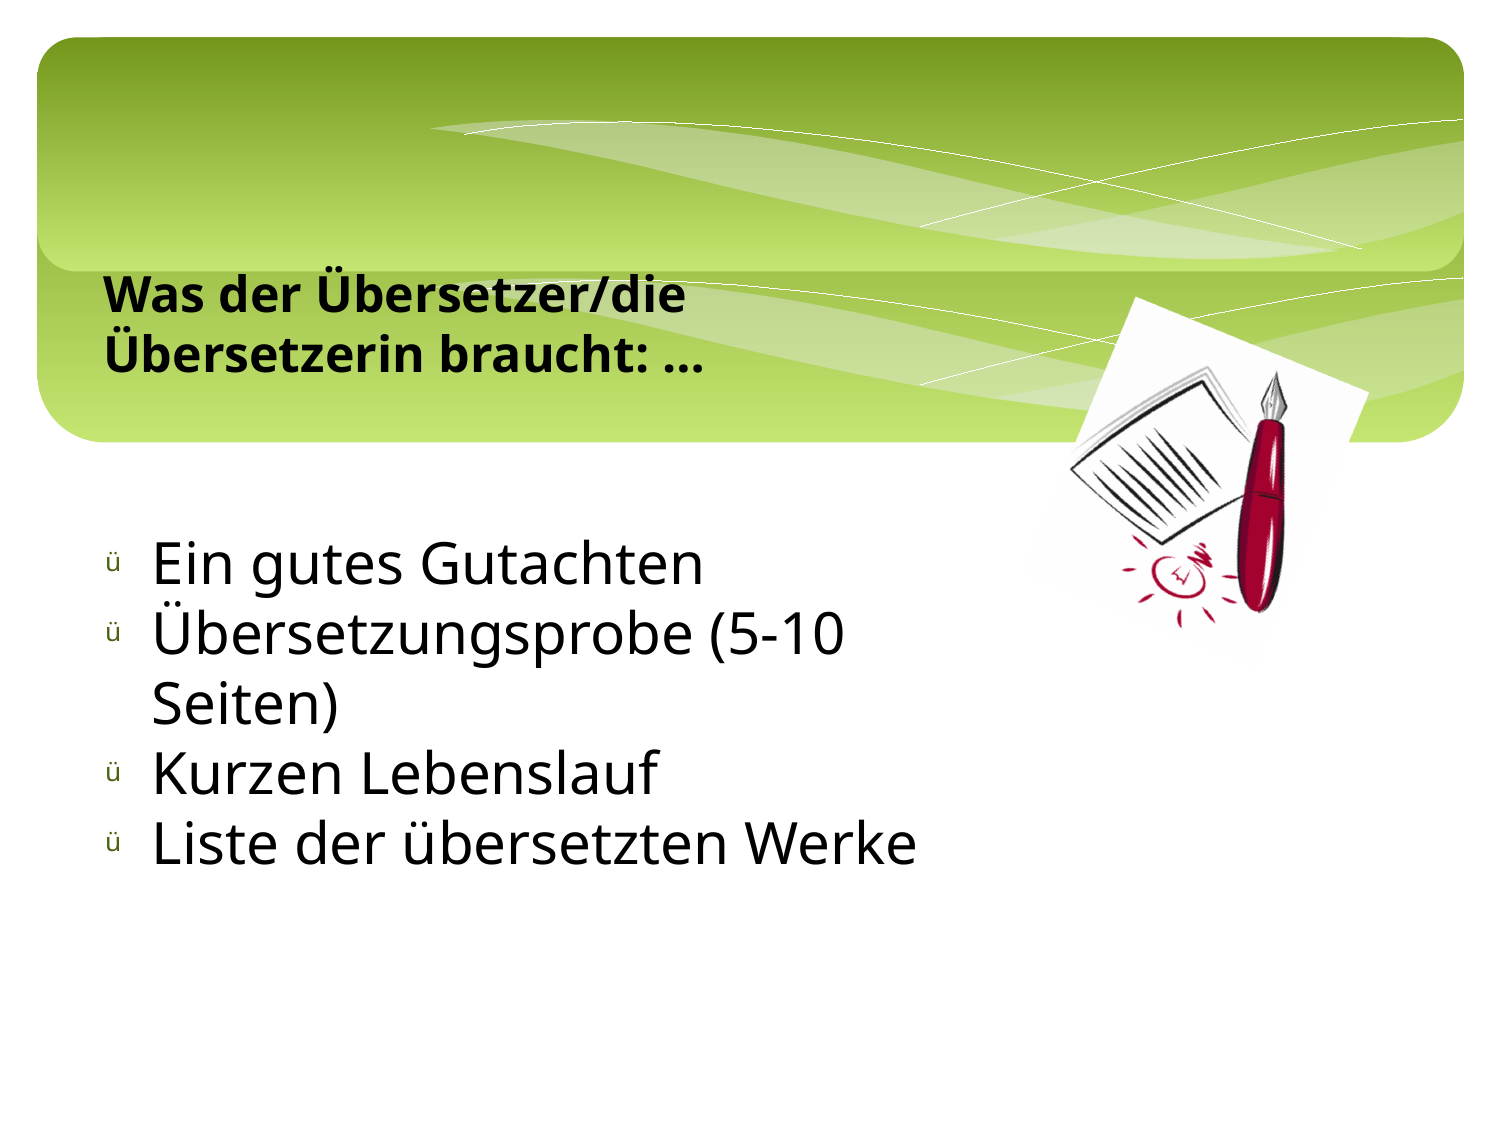

Was der Übersetzer/die Übersetzerin braucht: …
Ein gutes Gutachten
Übersetzungsprobe (5-10 Seiten)
Kurzen Lebenslauf
Liste der übersetzten Werke